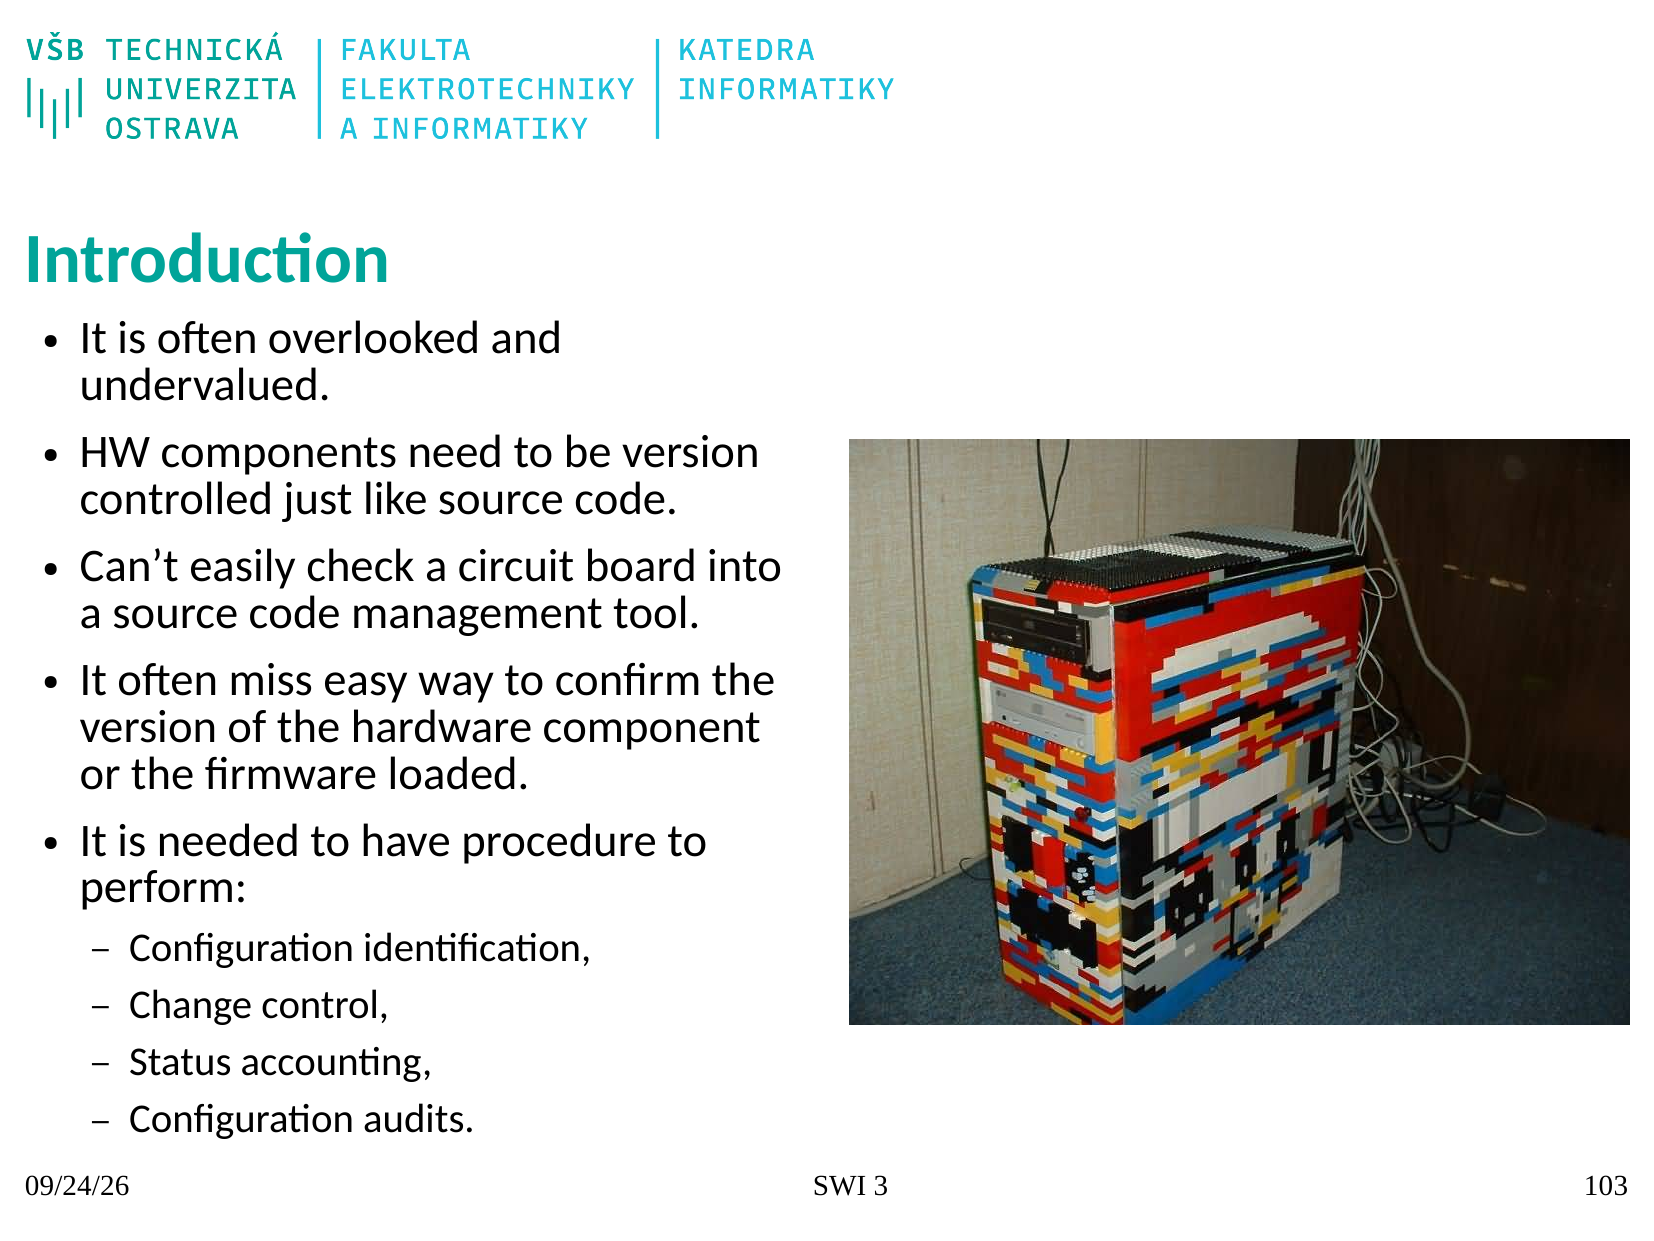

# Introduction
It is often overlooked and undervalued.
HW components need to be version controlled just like source code.
Can’t easily check a circuit board into a source code management tool.
It often miss easy way to confirm the version of the hardware component or the firmware loaded.
It is needed to have procedure to perform:
Configuration identification,
Change control,
Status accounting,
Configuration audits.
SWI 3
103